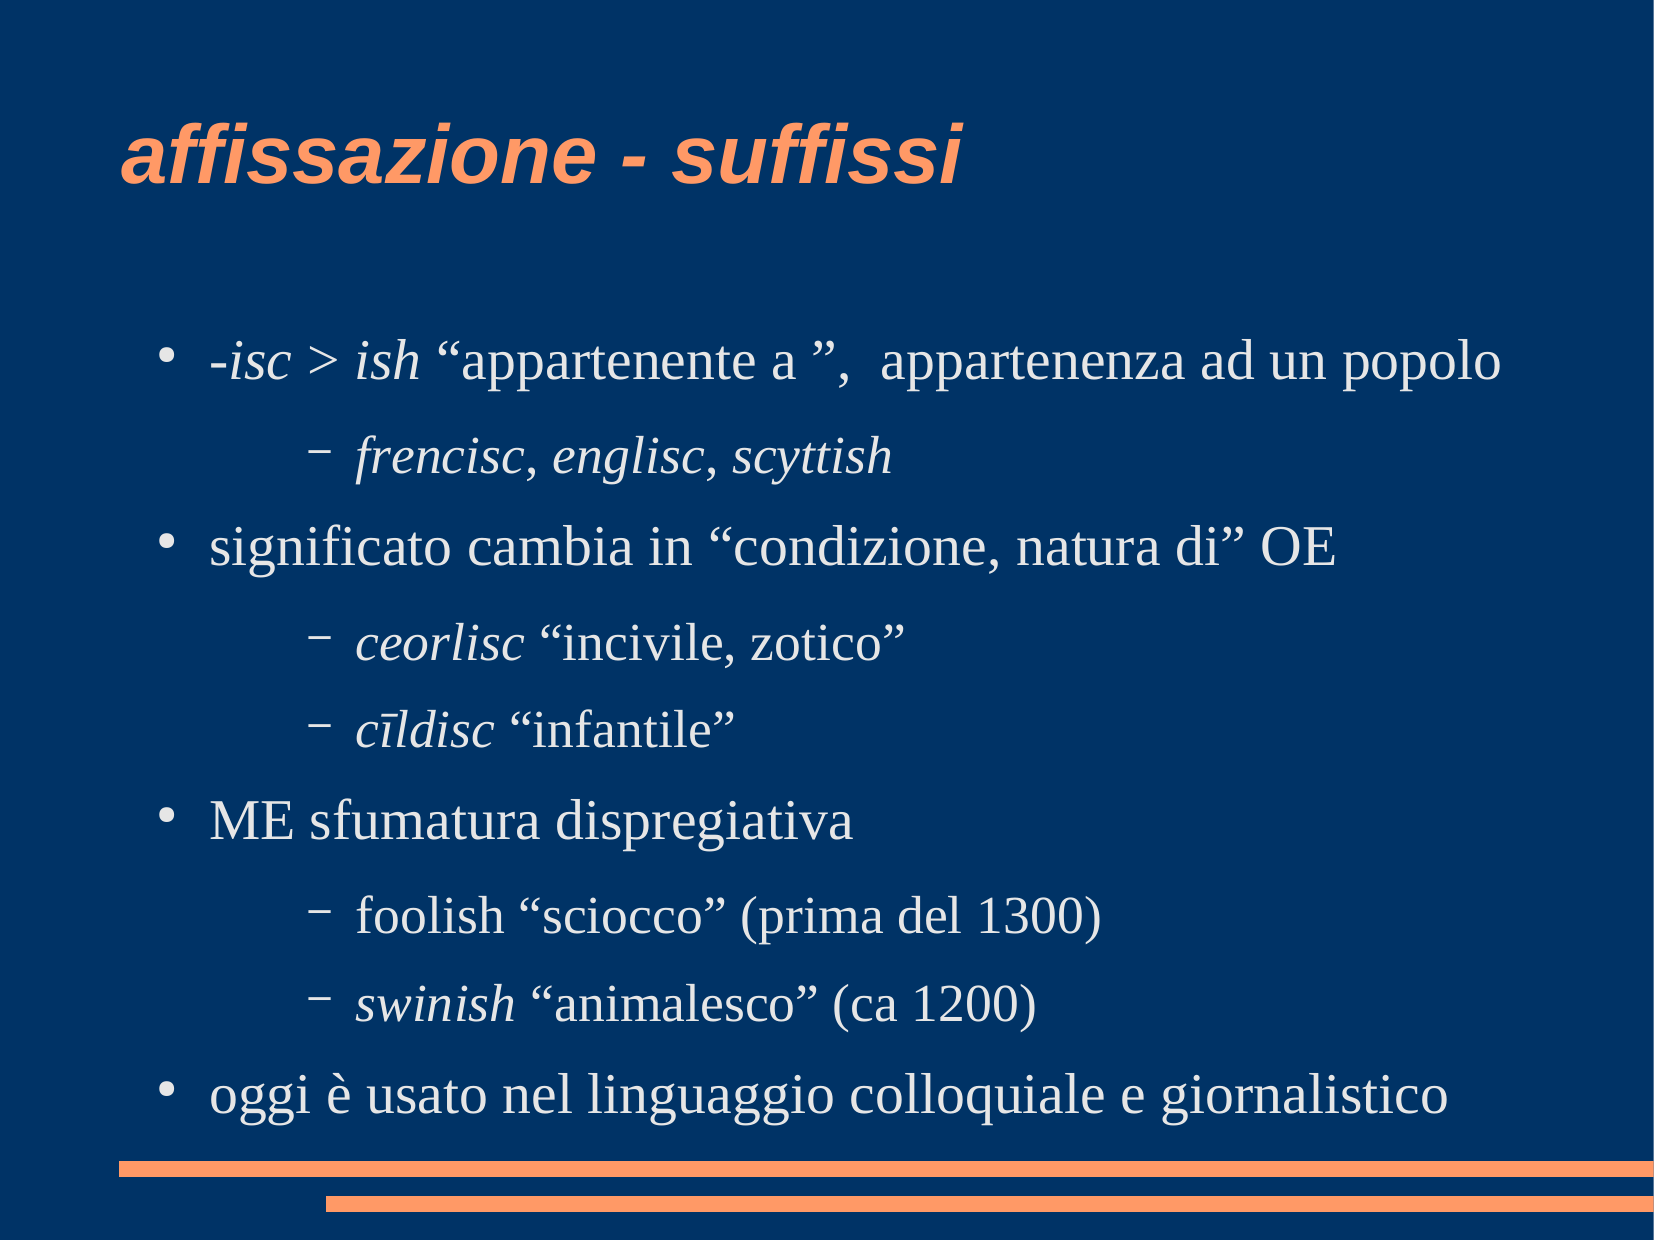

# affissazione - suffissi
-isc > ish “appartenente a ”, appartenenza ad un popolo
frencisc, englisc, scyttish
significato cambia in “condizione, natura di” OE
ceorlisc “incivile, zotico”
cīldisc “infantile”
ME sfumatura dispregiativa
foolish “sciocco” (prima del 1300)
swinish “animalesco” (ca 1200)
oggi è usato nel linguaggio colloquiale e giornalistico